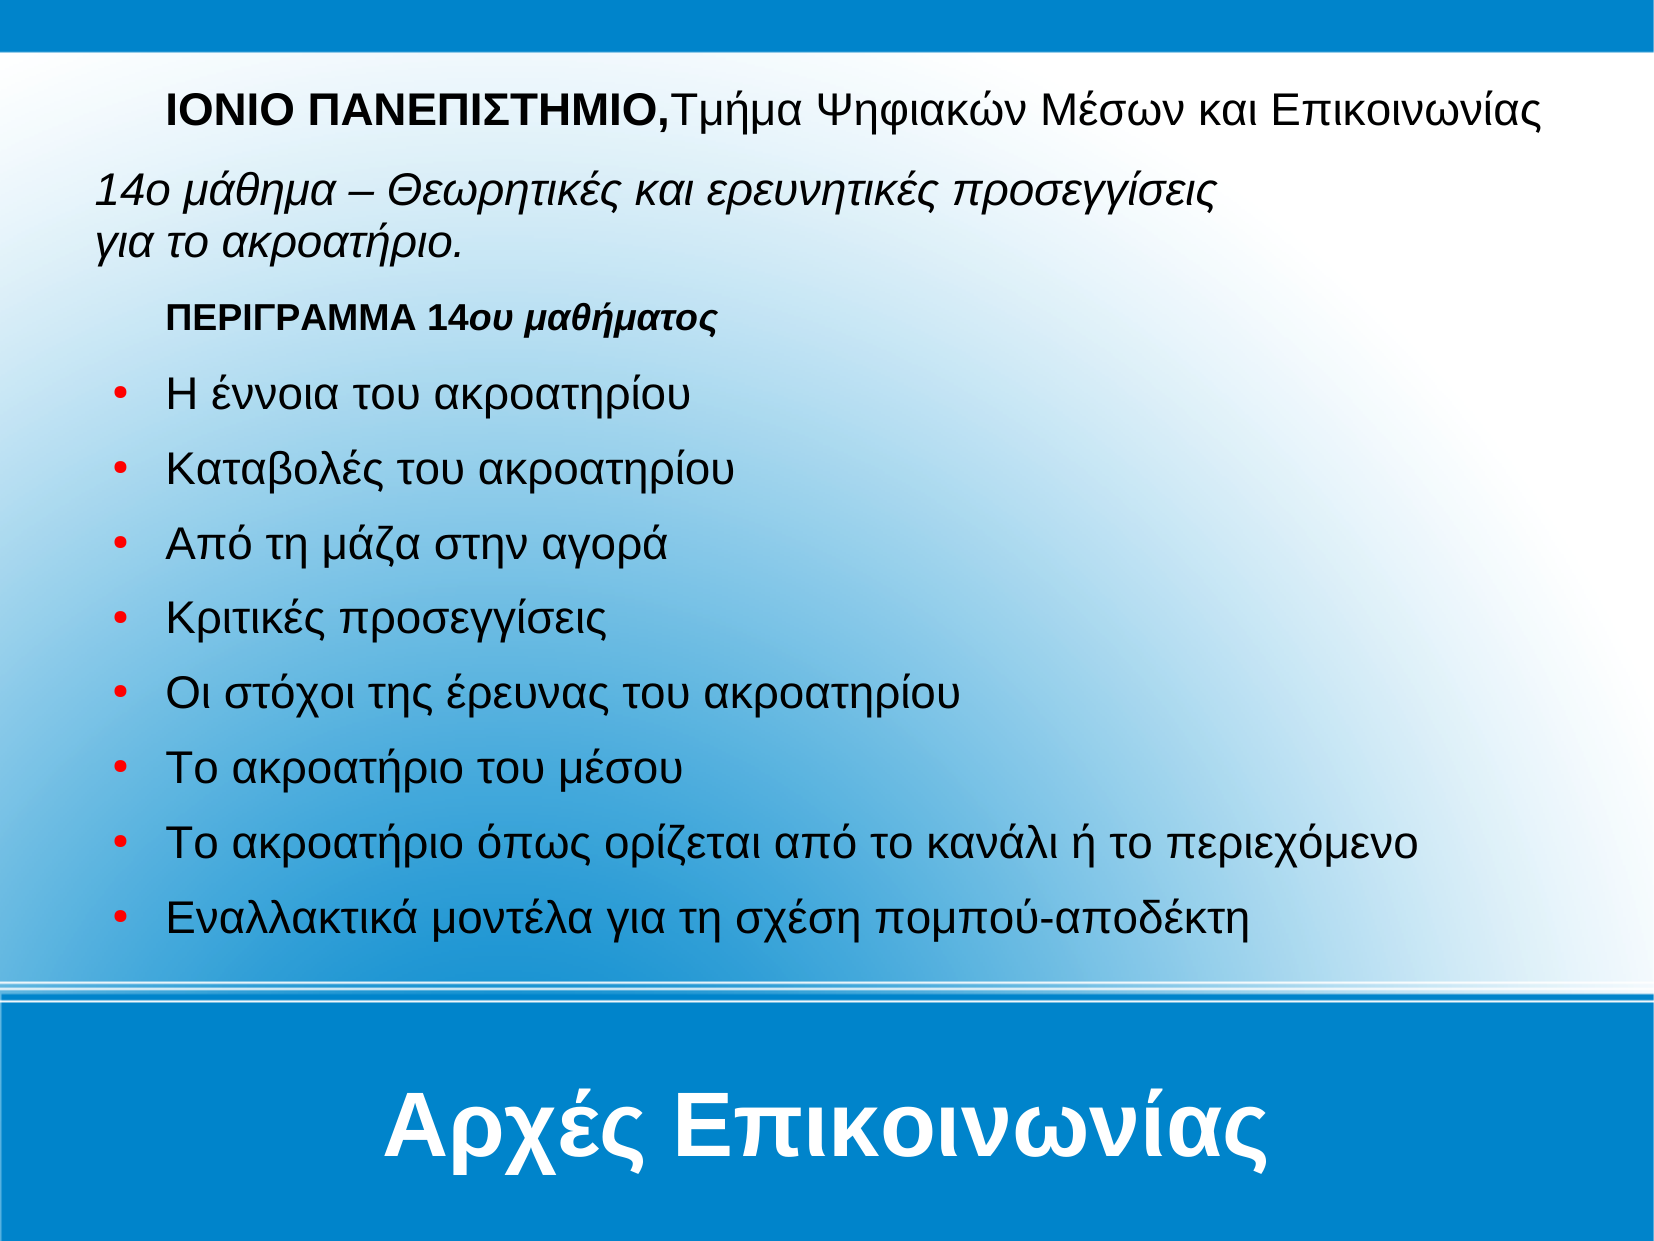

ΙΟΝΙΟ ΠΑΝΕΠΙΣΤΗΜΙΟ,Τμήμα Ψηφιακών Μέσων και Επικοινωνίας
14ο μάθημα – Θεωρητικές και ερευνητικές προσεγγίσεις
για το ακροατήριο.
ΠΕΡΙΓΡΑΜΜΑ 14ου μαθήματος
Η έννοια του ακροατηρίου
Καταβολές του ακροατηρίου
Από τη μάζα στην αγορά
Κριτικές προσεγγίσεις
Οι στόχοι της έρευνας του ακροατηρίου
Το ακροατήριο του μέσου
Το ακροατήριο όπως ορίζεται από το κανάλι ή το περιεχόμενο
Εναλλακτικά μοντέλα για τη σχέση πομπού-αποδέκτη
# Αρχές Επικοινωνίας